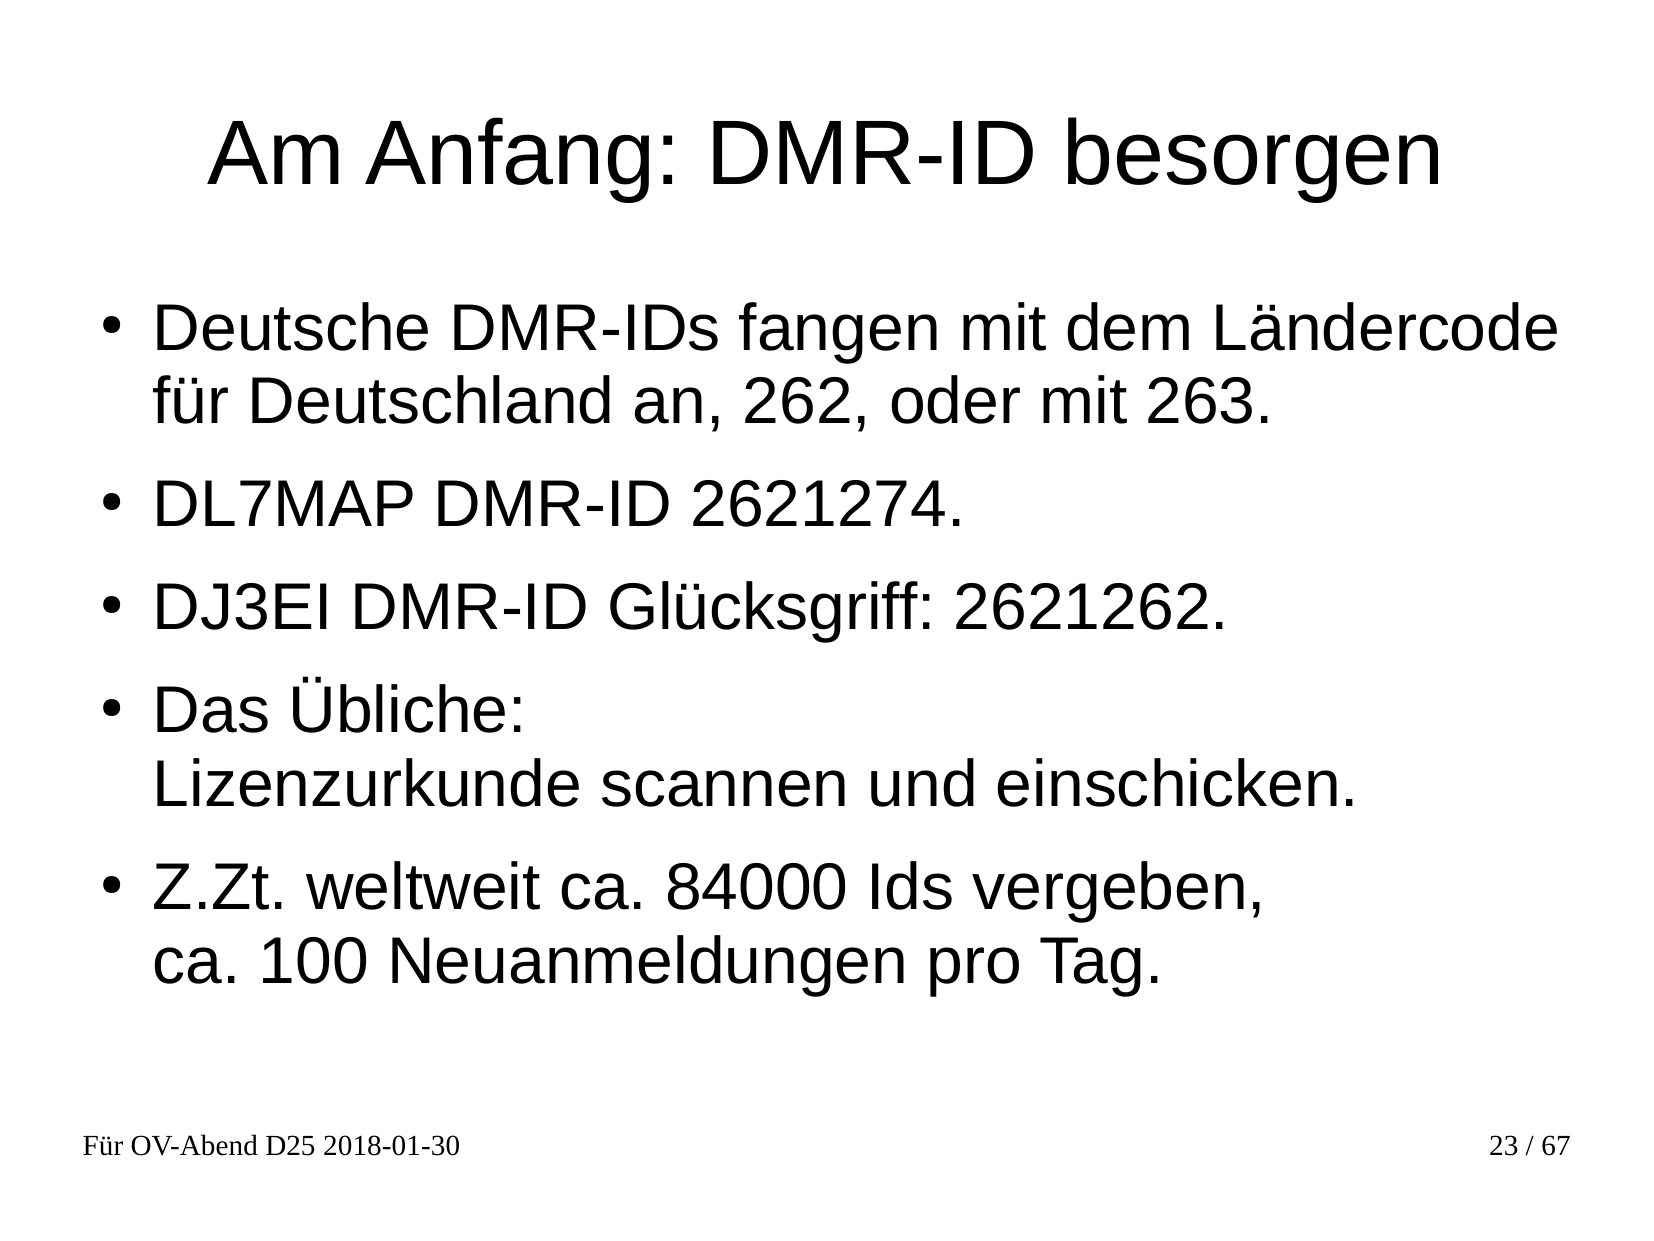

# Am Anfang: DMR-ID besorgen
Deutsche DMR-IDs fangen mit dem Ländercode für Deutschland an, 262, oder mit 263.
DL7MAP DMR-ID 2621274.
DJ3EI DMR-ID Glücksgriff: 2621262.
Das Übliche:
Lizenzurkunde scannen und einschicken.
Z.Zt. weltweit ca. 84000 Ids vergeben,
ca. 100 Neuanmeldungen pro Tag.
23